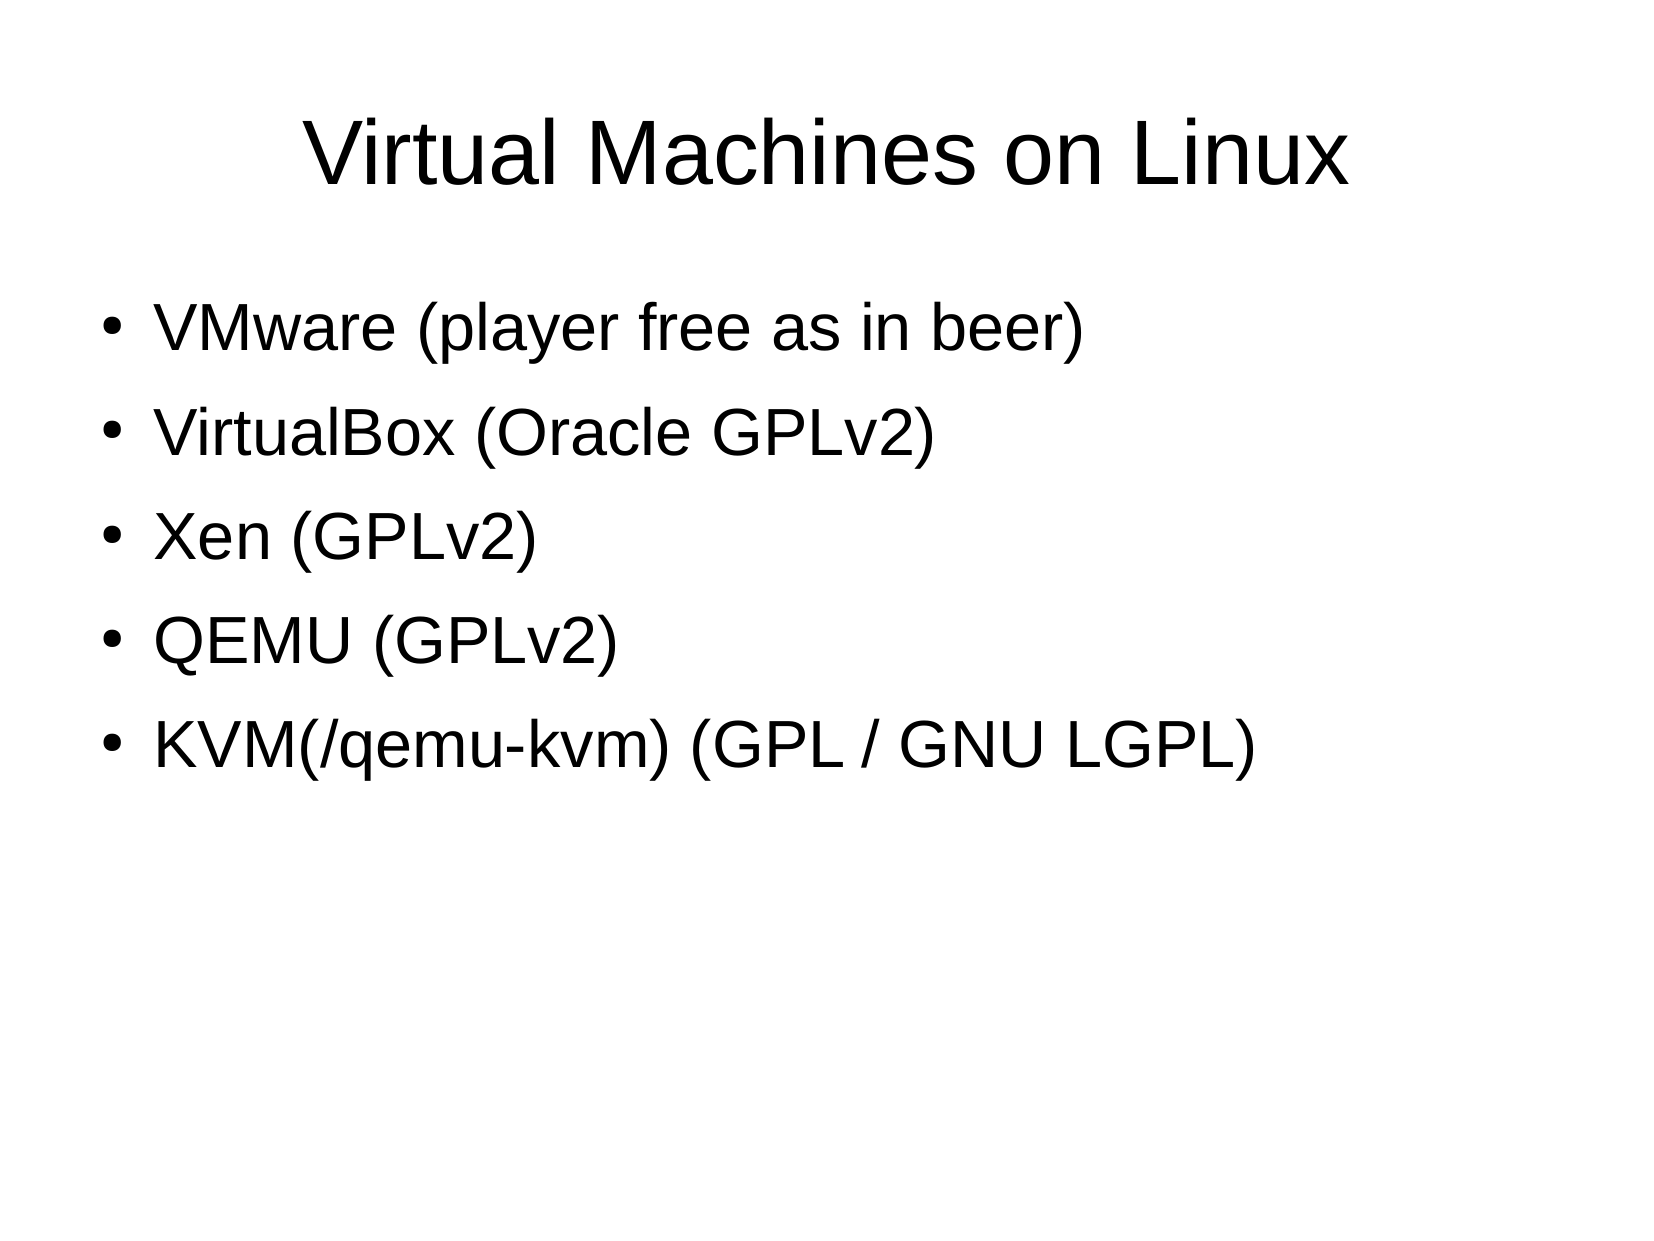

# Virtual Machines on Linux
VMware (player free as in beer)
VirtualBox (Oracle GPLv2)
Xen (GPLv2)
QEMU (GPLv2)
KVM(/qemu-kvm) (GPL / GNU LGPL)